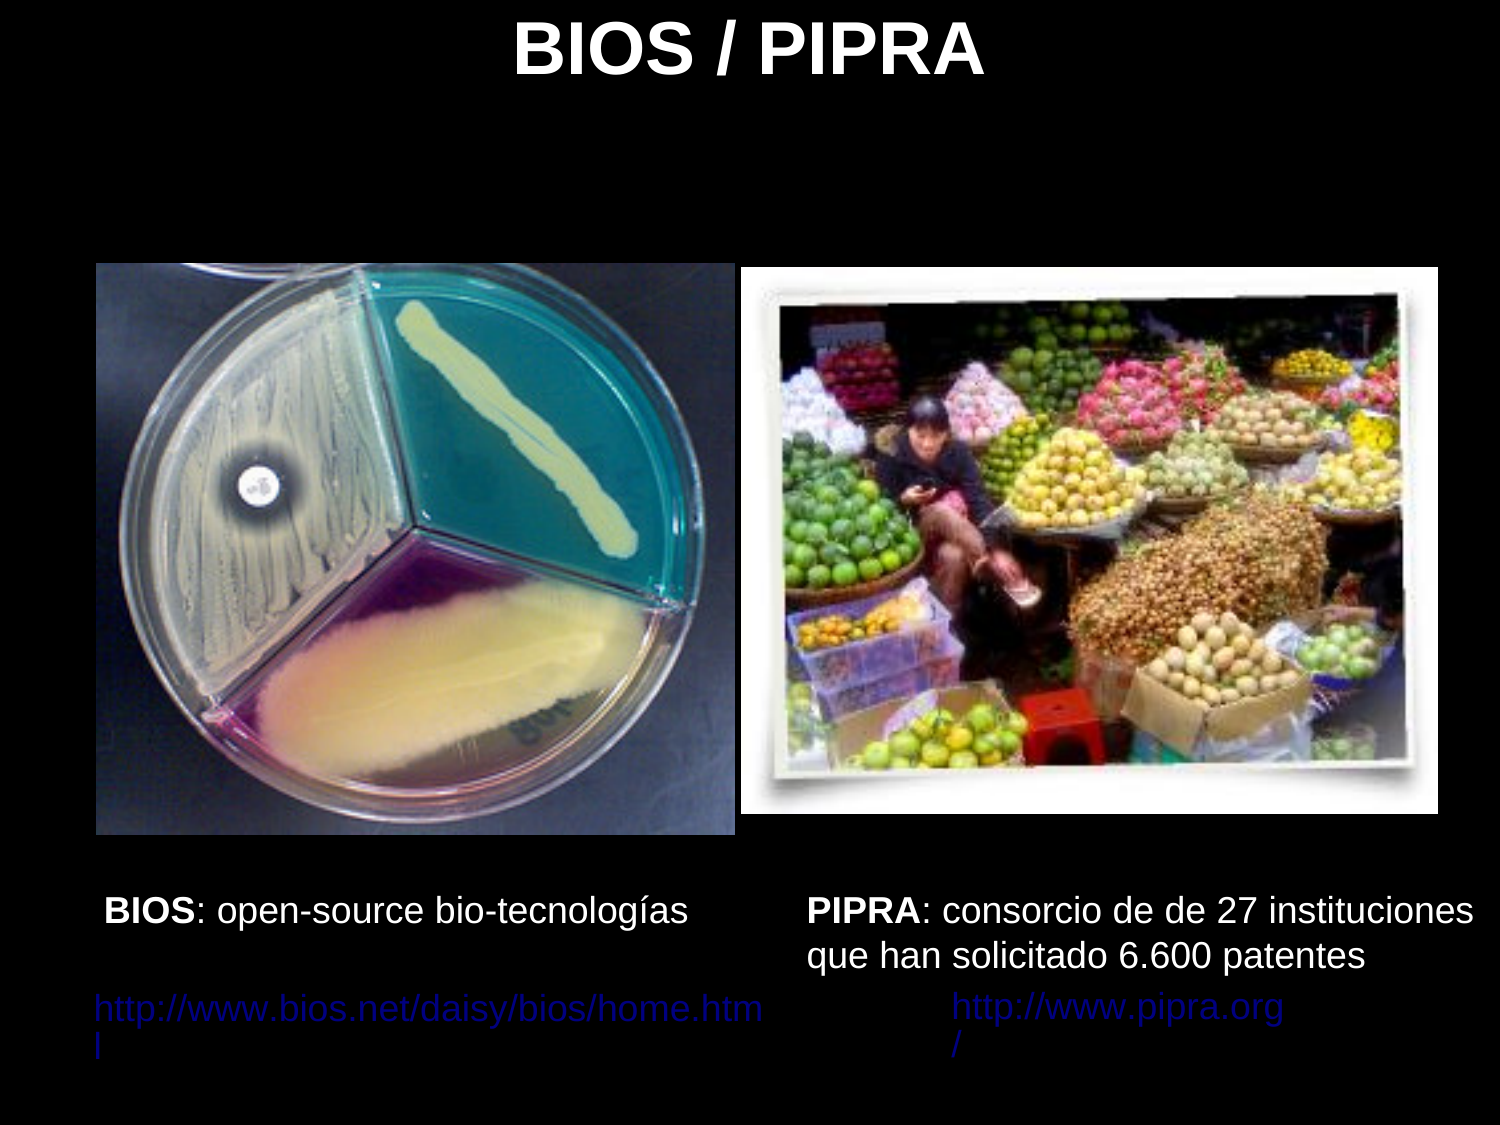

# BIOS / PIPRA
PIPRA: consorcio de de 27 instituciones
que han solicitado 6.600 patentes
BIOS: open-source bio-tecnologías
http://www.pipra.org/
http://www.bios.net/daisy/bios/home.html